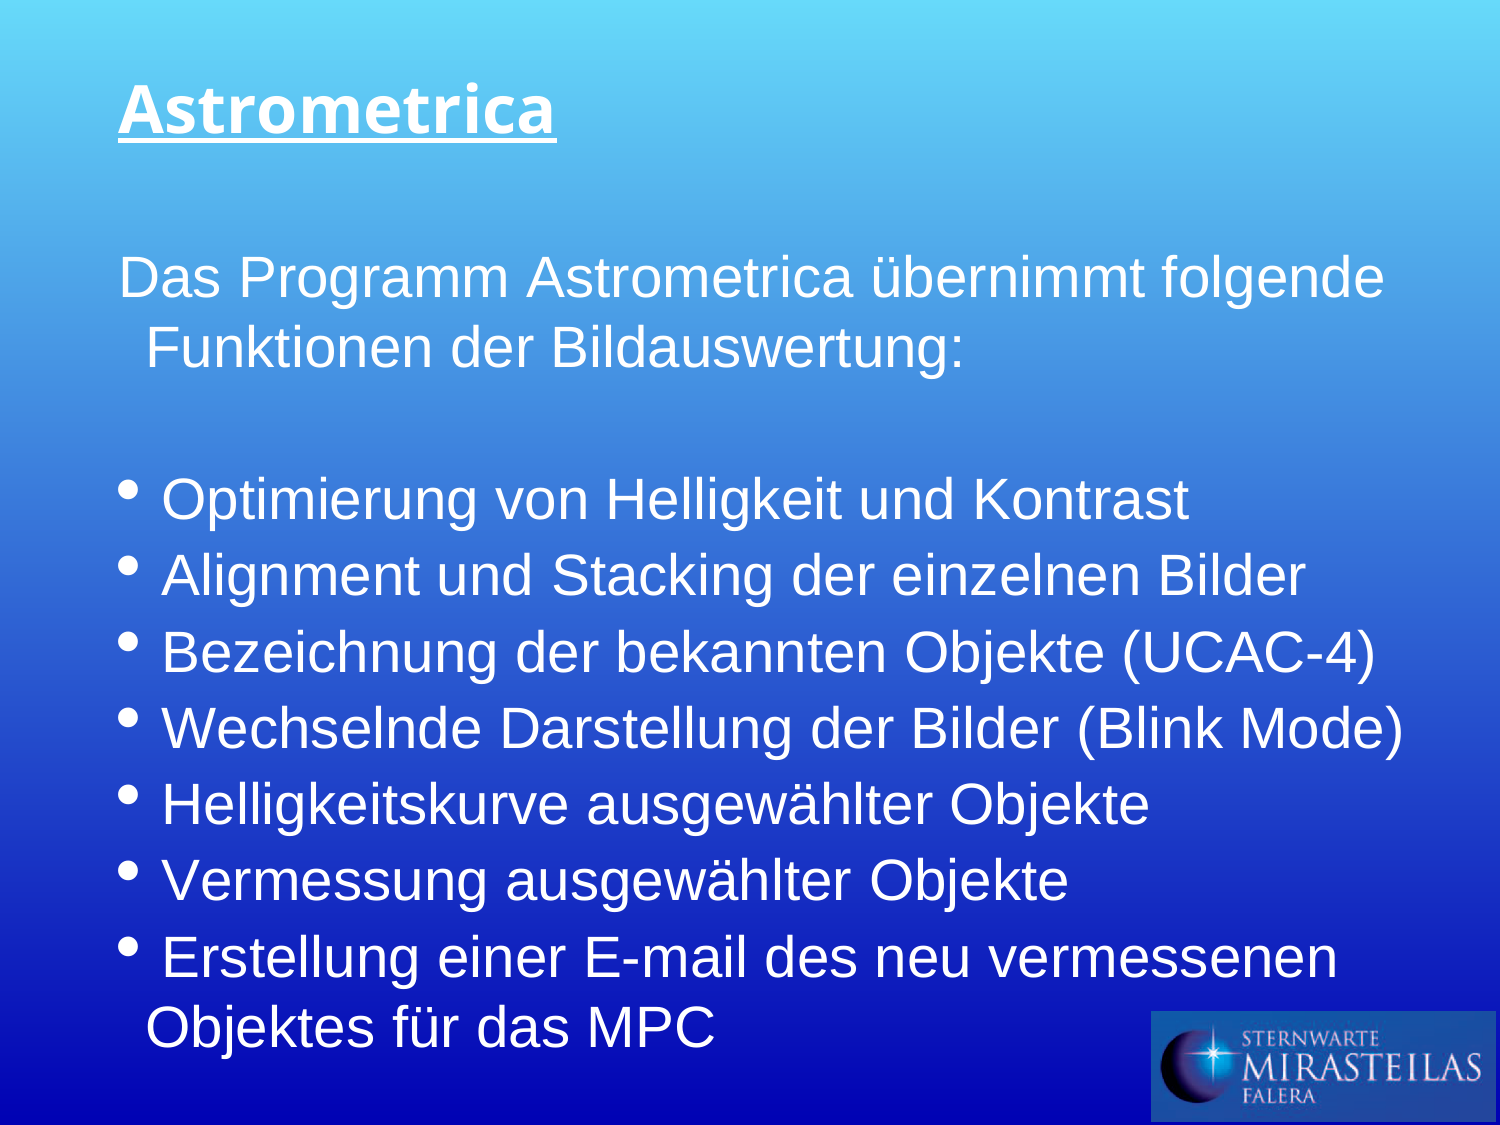

Astrometrica
Das Programm Astrometrica übernimmt folgende Funktionen der Bildauswertung:
 Optimierung von Helligkeit und Kontrast
 Alignment und Stacking der einzelnen Bilder
 Bezeichnung der bekannten Objekte (UCAC-4)
 Wechselnde Darstellung der Bilder (Blink Mode)
 Helligkeitskurve ausgewählter Objekte
 Vermessung ausgewählter Objekte
 Erstellung einer E-mail des neu vermessenen Objektes für das MPC